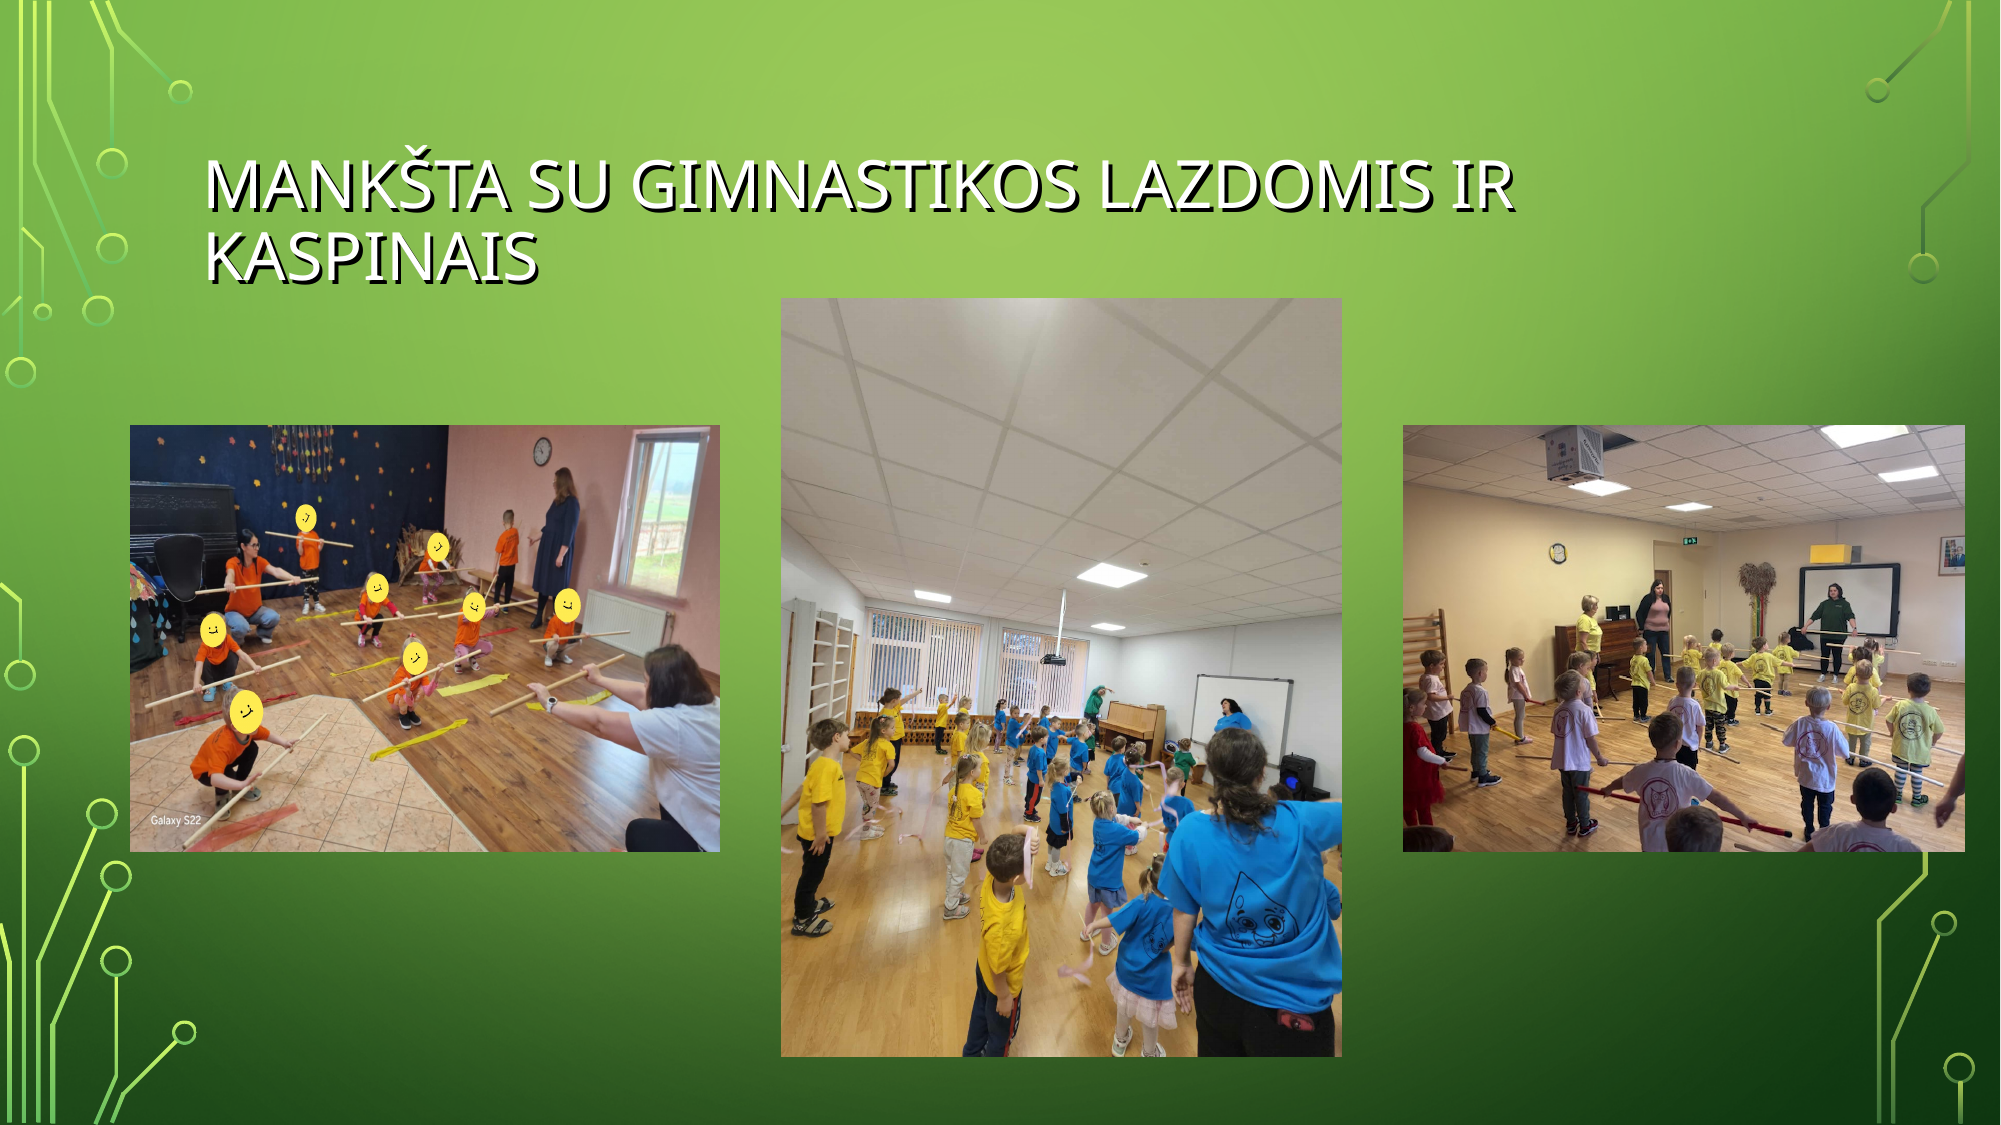

# MANKŠTA SU GIMNASTIKOS LAZDOMIS IR KASPINAIS